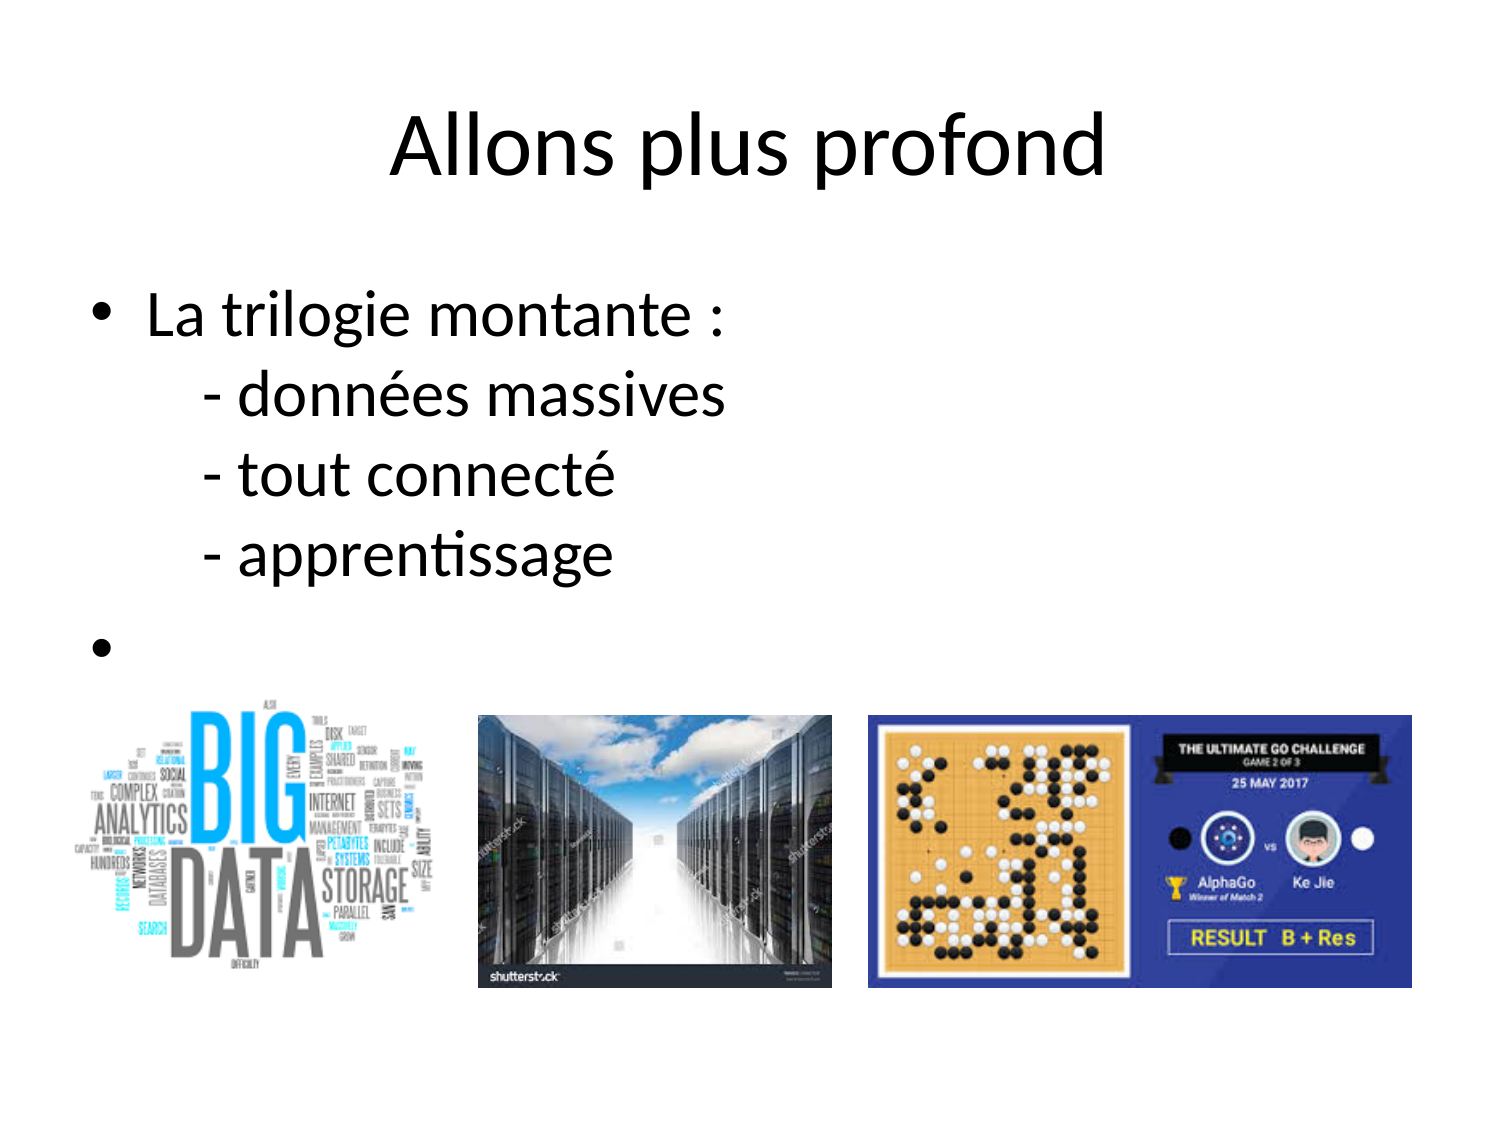

# Allons plus profond
La trilogie montante :
- données massives
- tout connecté
- apprentissage